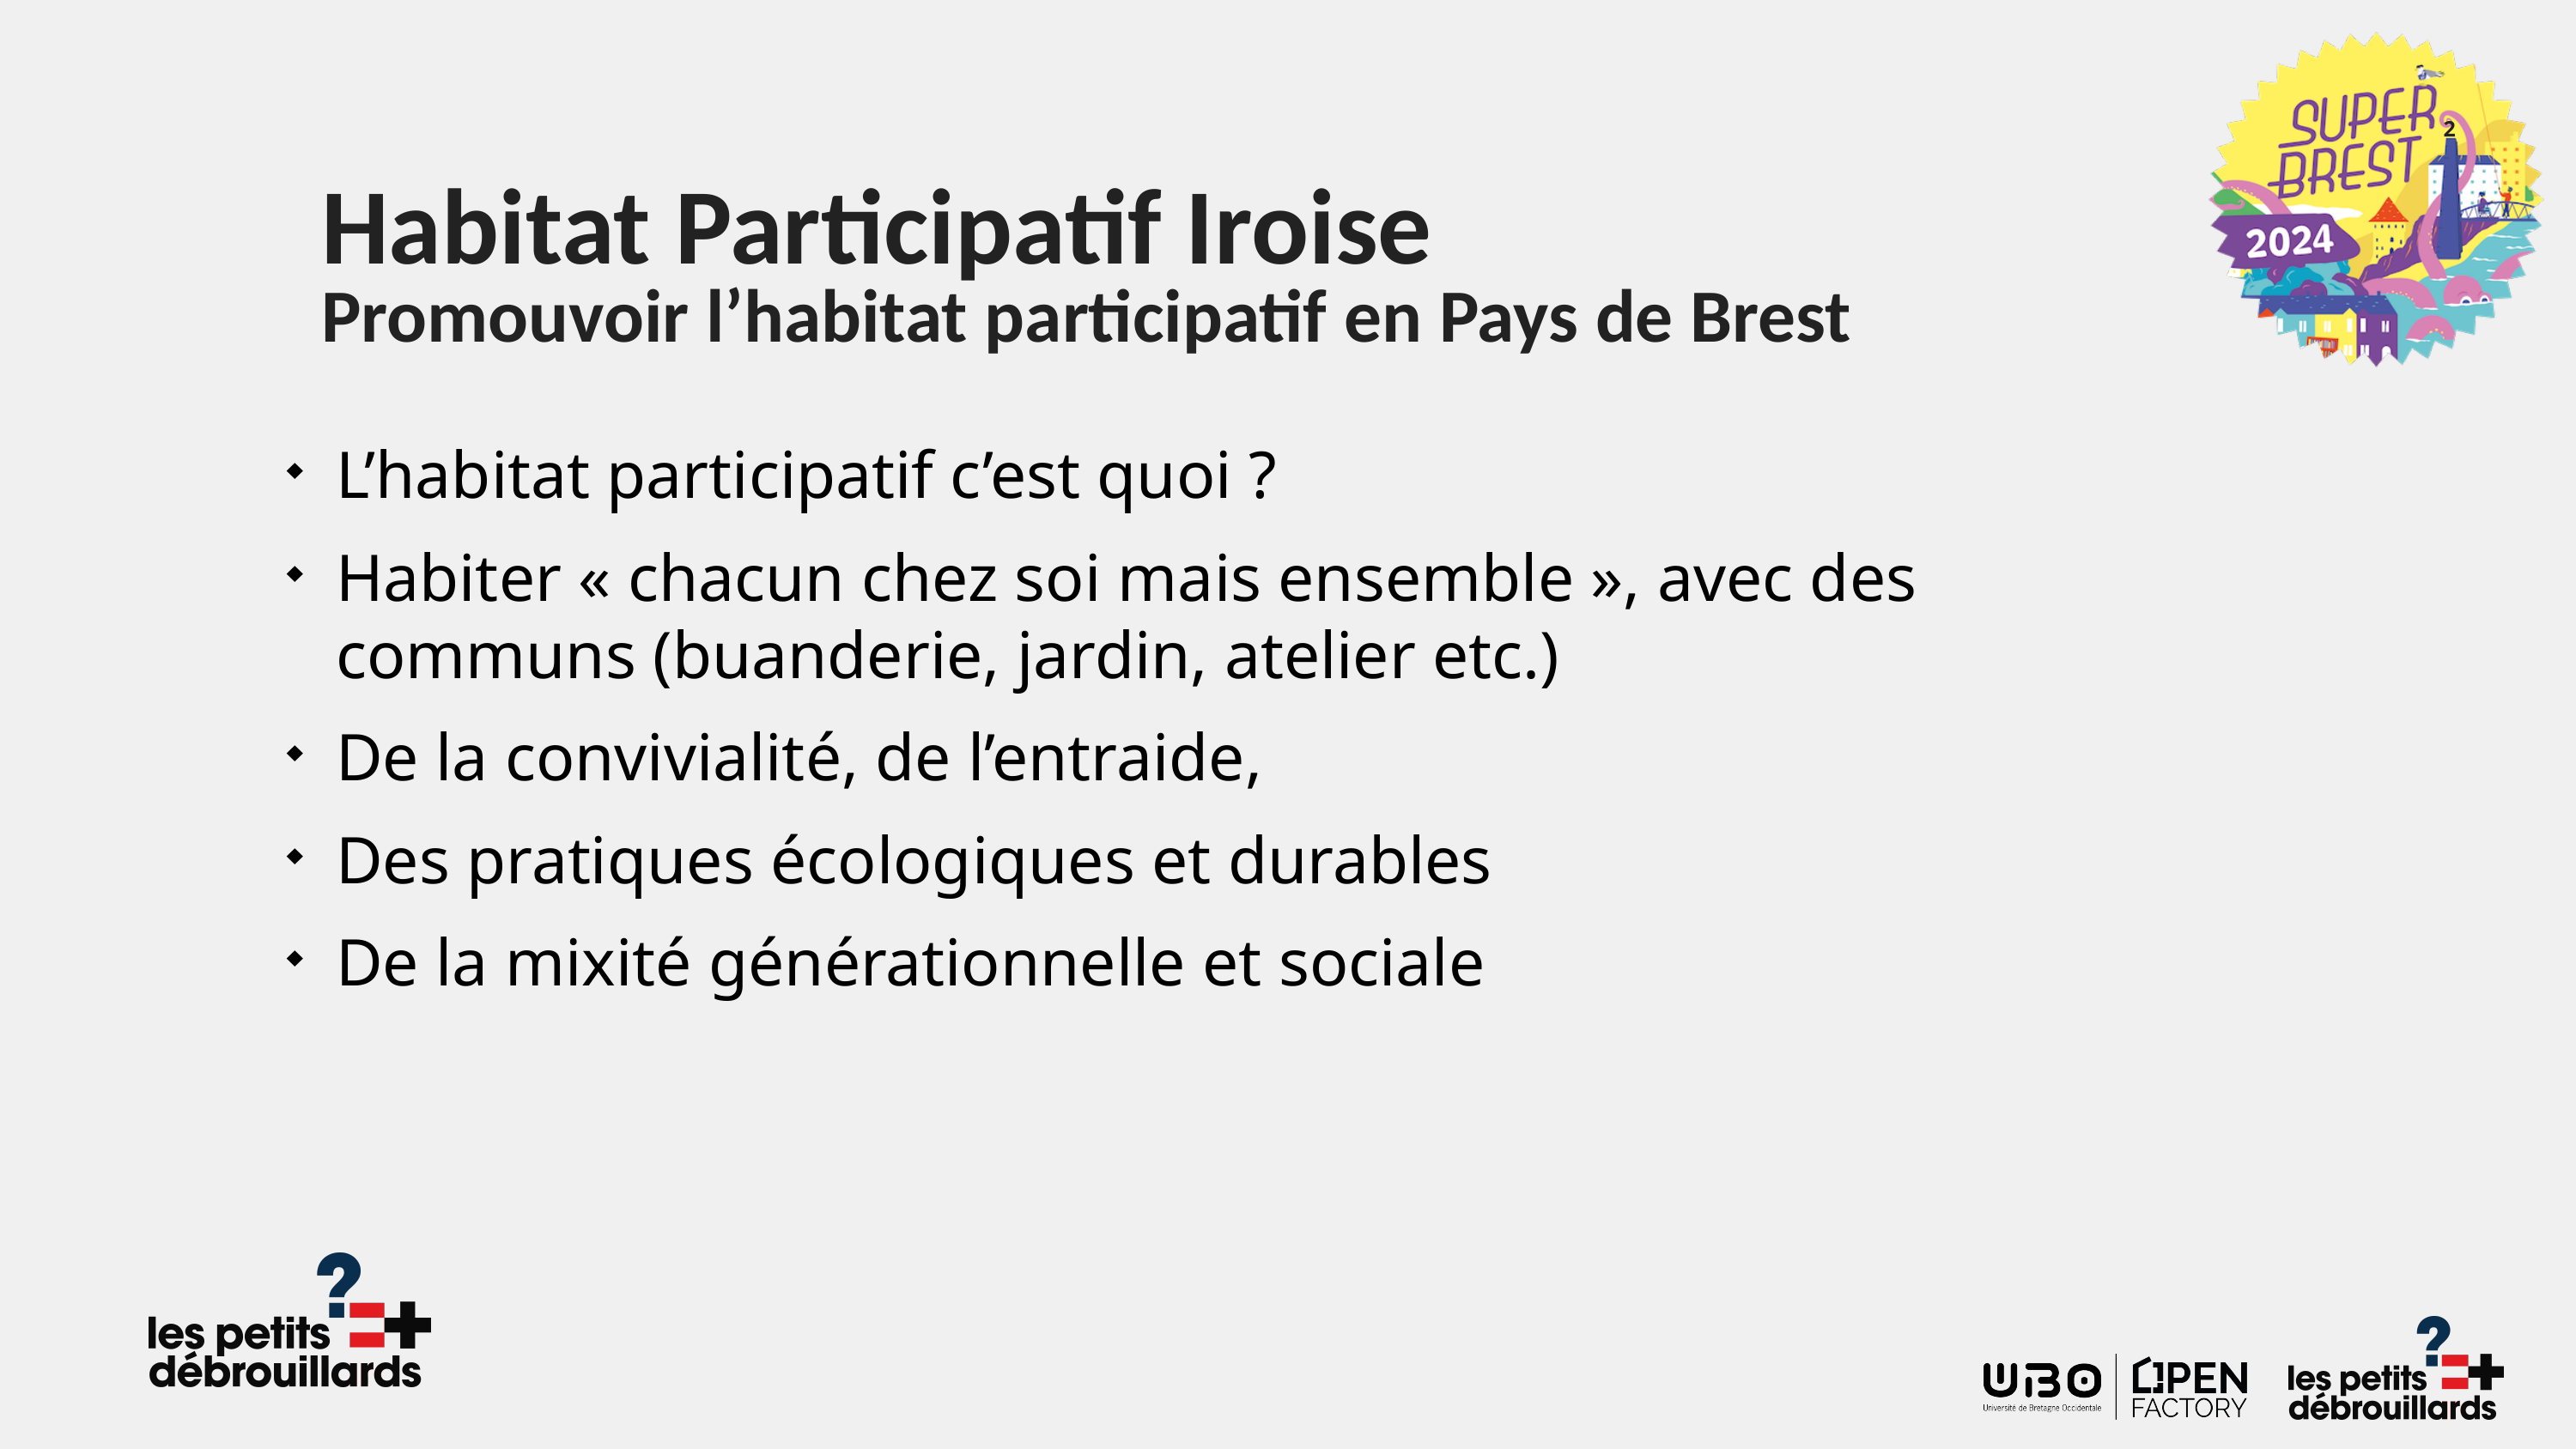

# Habitat Participatif Iroise Promouvoir l’habitat participatif en Pays de Brest
L’habitat participatif c’est quoi ?
Habiter « chacun chez soi mais ensemble », avec des communs (buanderie, jardin, atelier etc.)
De la convivialité, de l’entraide,
Des pratiques écologiques et durables
De la mixité générationnelle et sociale